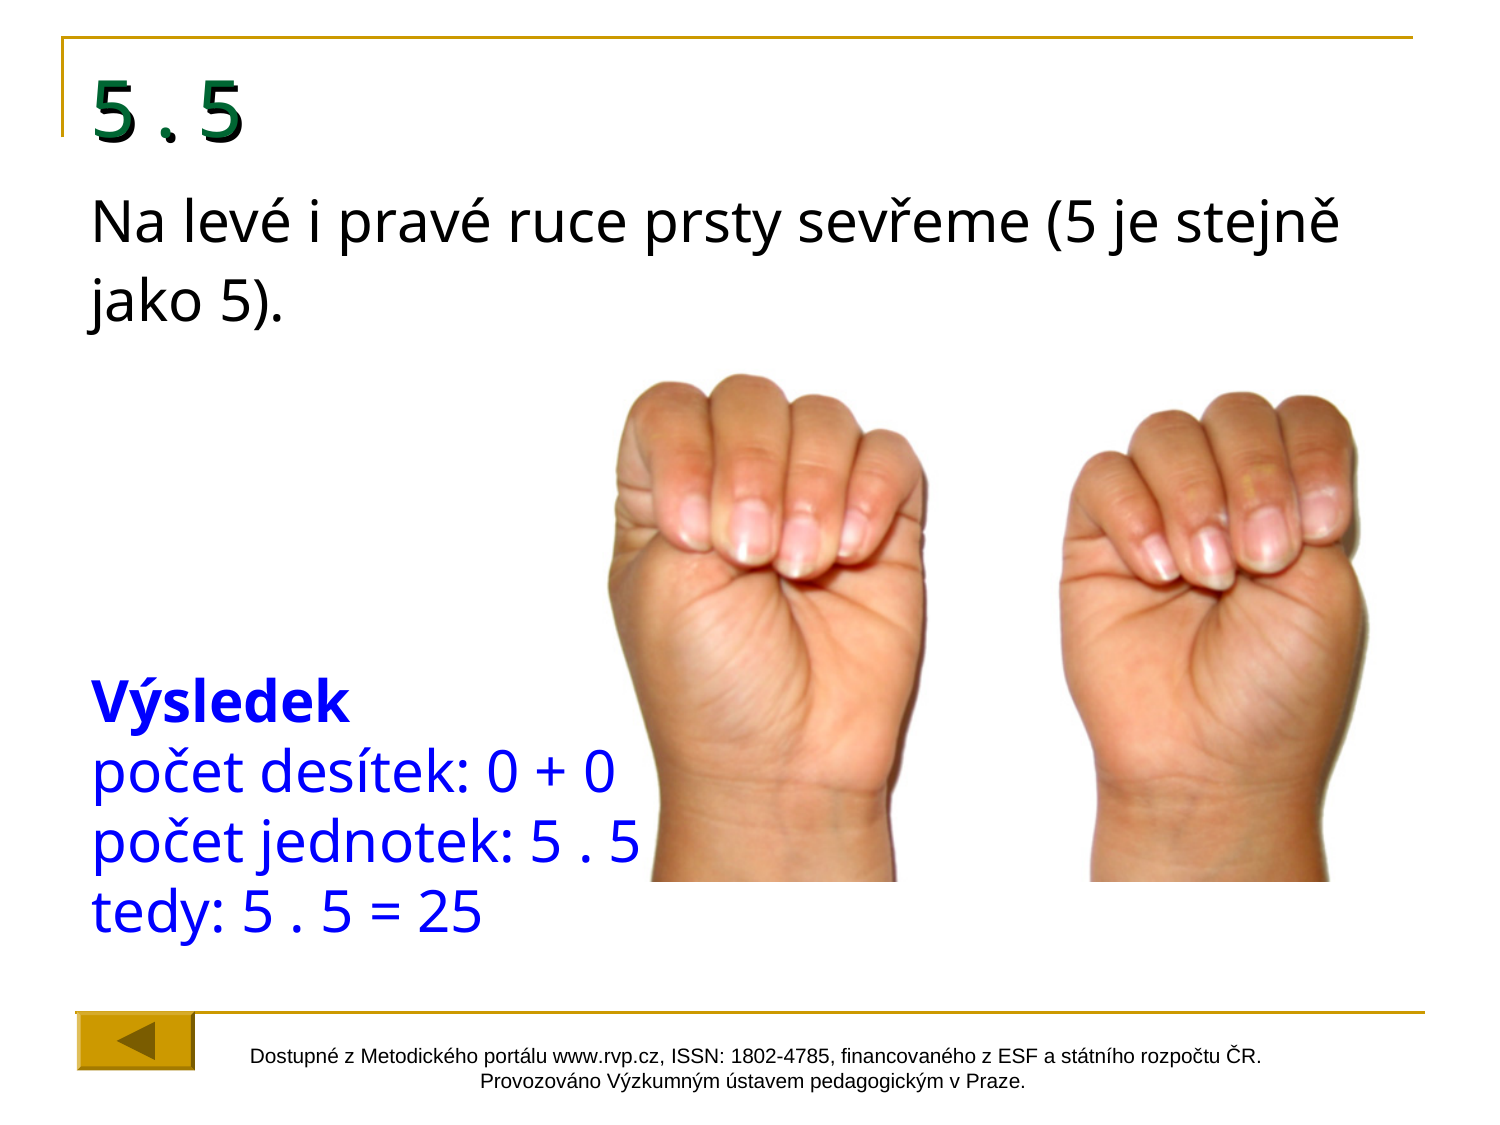

# 5 . 5
Na levé i pravé ruce prsty sevřeme (5 je stejně jako 5).
Výsledek
počet desítek: 0 + 0
počet jednotek: 5 . 5
tedy: 5 . 5 = 25